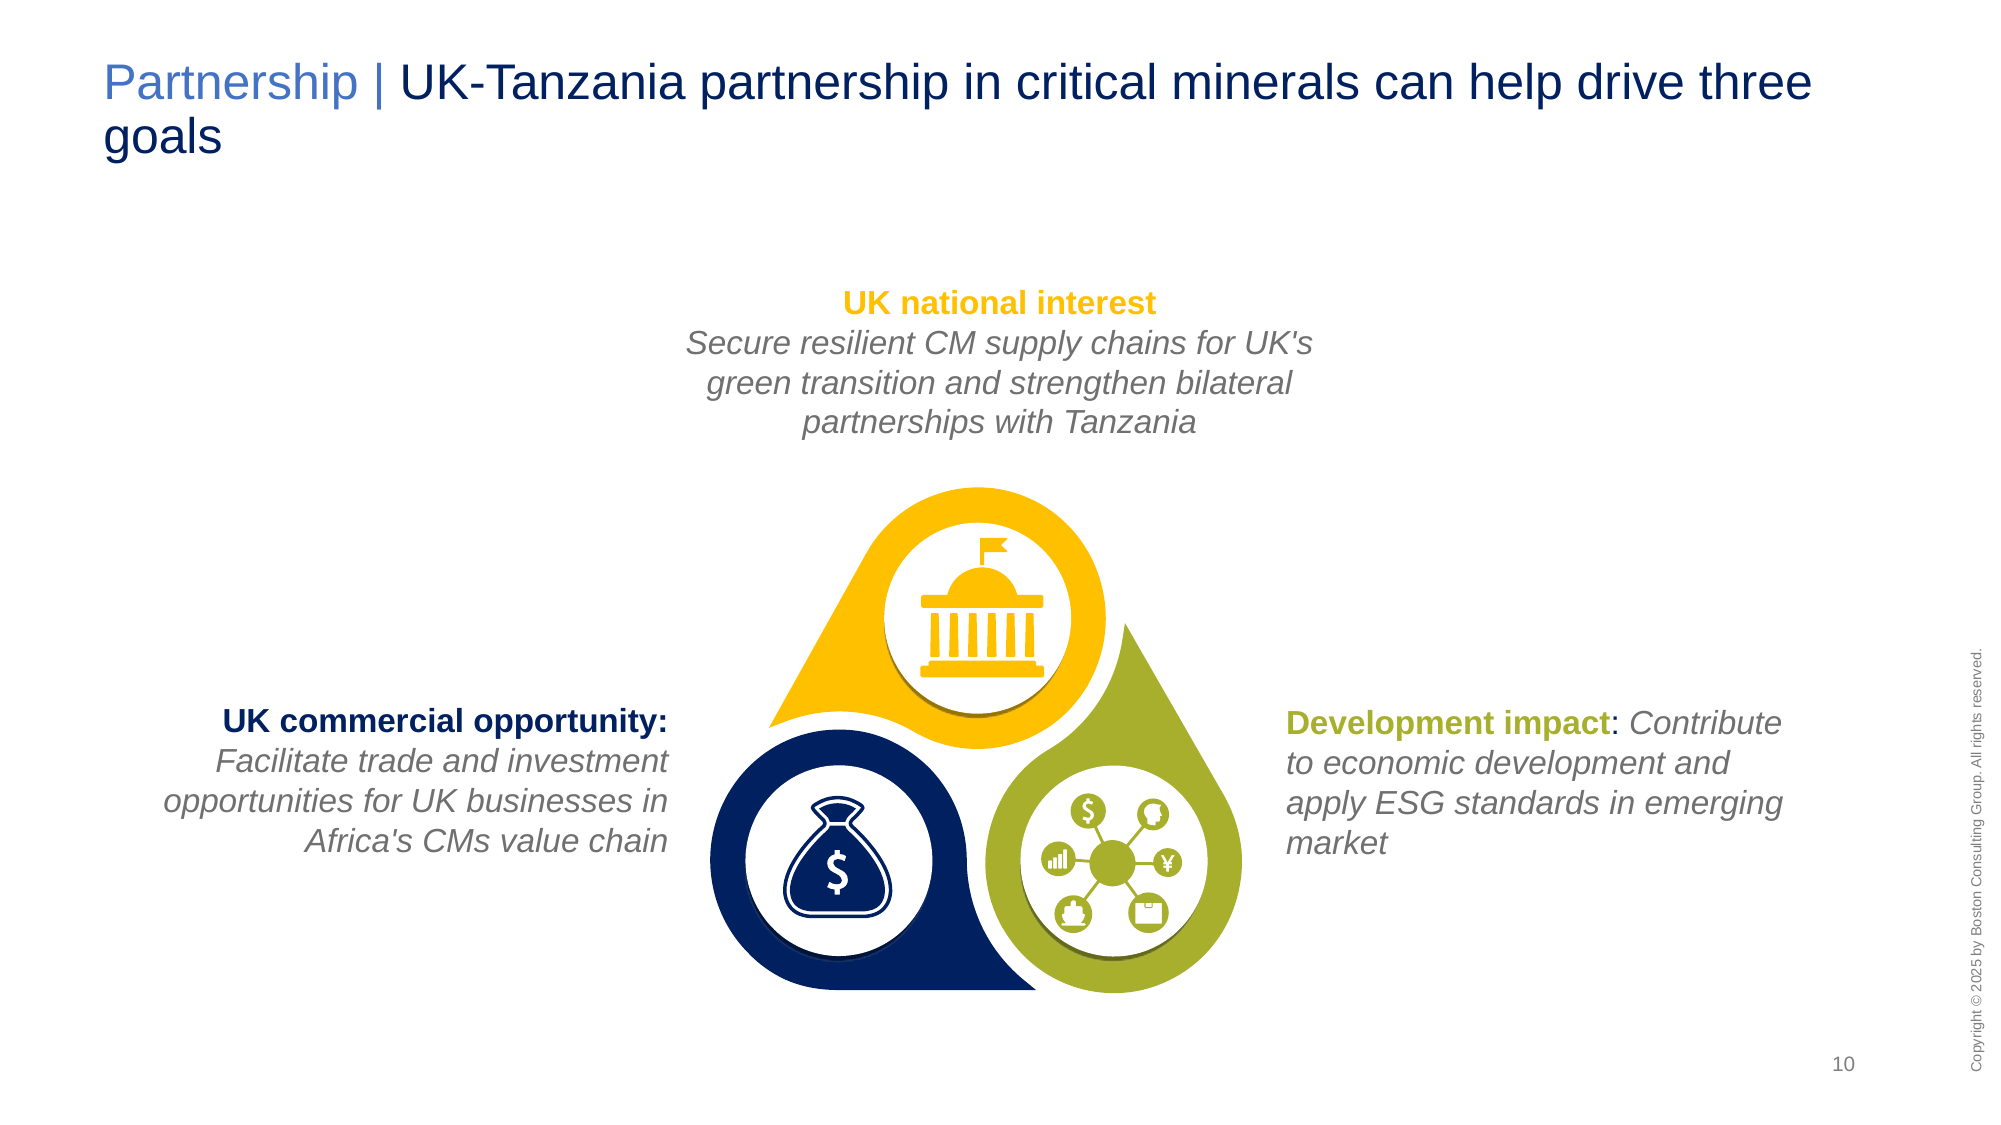

# Partnership | UK-Tanzania partnership in critical minerals can help drive three goals
UK national interest
Secure resilient CM supply chains for UK's green transition and strengthen bilateral partnerships with Tanzania
UK commercial opportunity: Facilitate trade and investment opportunities for UK businesses in Africa's CMs value chain
Development impact: Contribute to economic development and apply ESG standards in emerging market